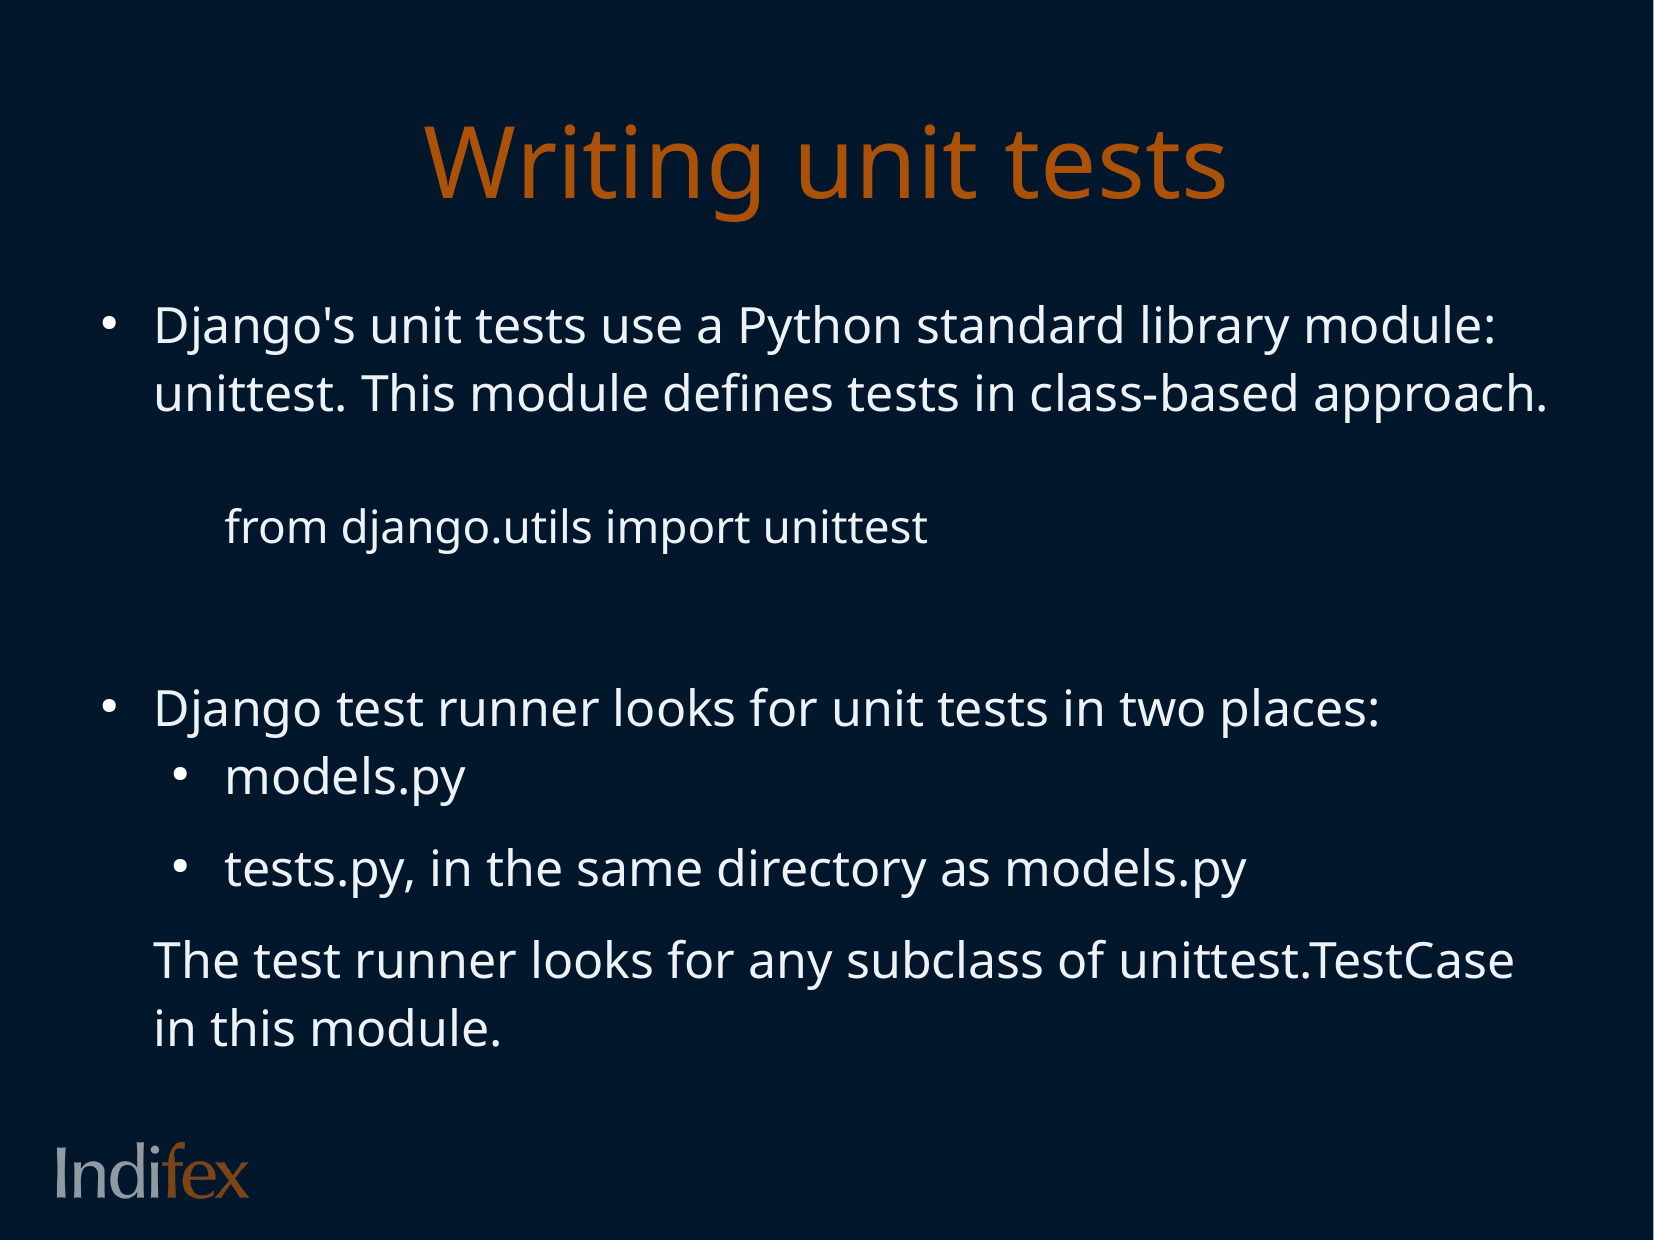

# Writing unit tests
Django's unit tests use a Python standard library module: unittest. This module defines tests in class-based approach.
from django.utils import unittest
Django test runner looks for unit tests in two places:
models.py
tests.py, in the same directory as models.py
The test runner looks for any subclass of unittest.TestCase in this module.